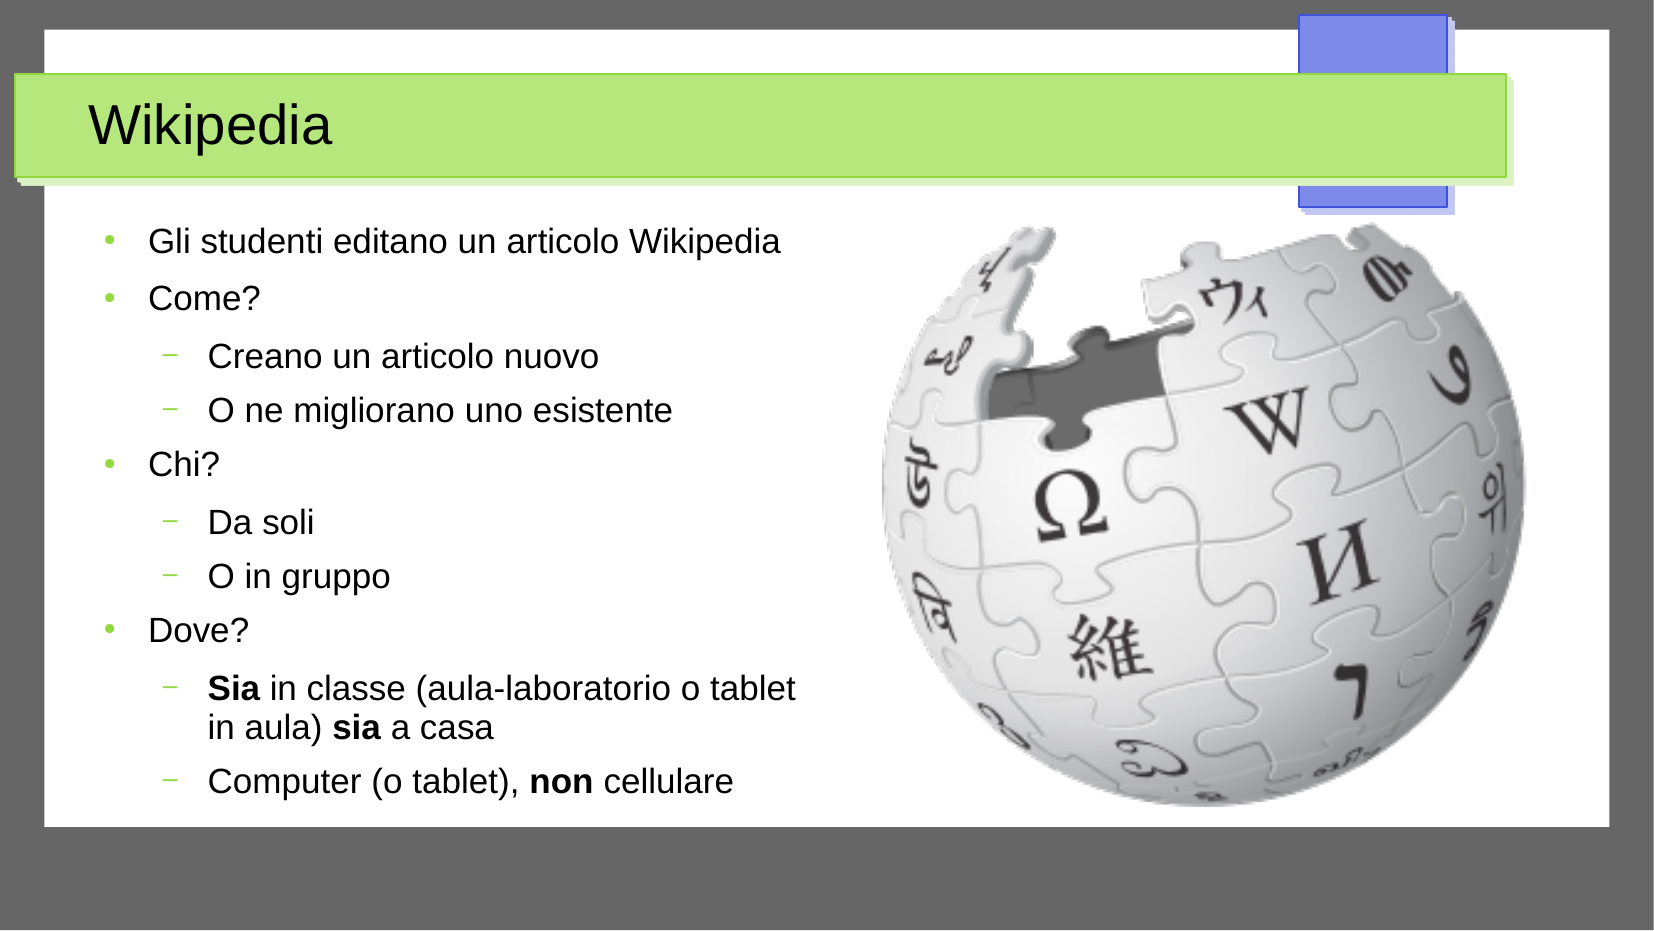

# Wikipedia
Gli studenti editano un articolo Wikipedia
Come?
Creano un articolo nuovo
O ne migliorano uno esistente
Chi?
Da soli
O in gruppo
Dove?
Sia in classe (aula-laboratorio o tablet in aula) sia a casa
Computer (o tablet), non cellulare